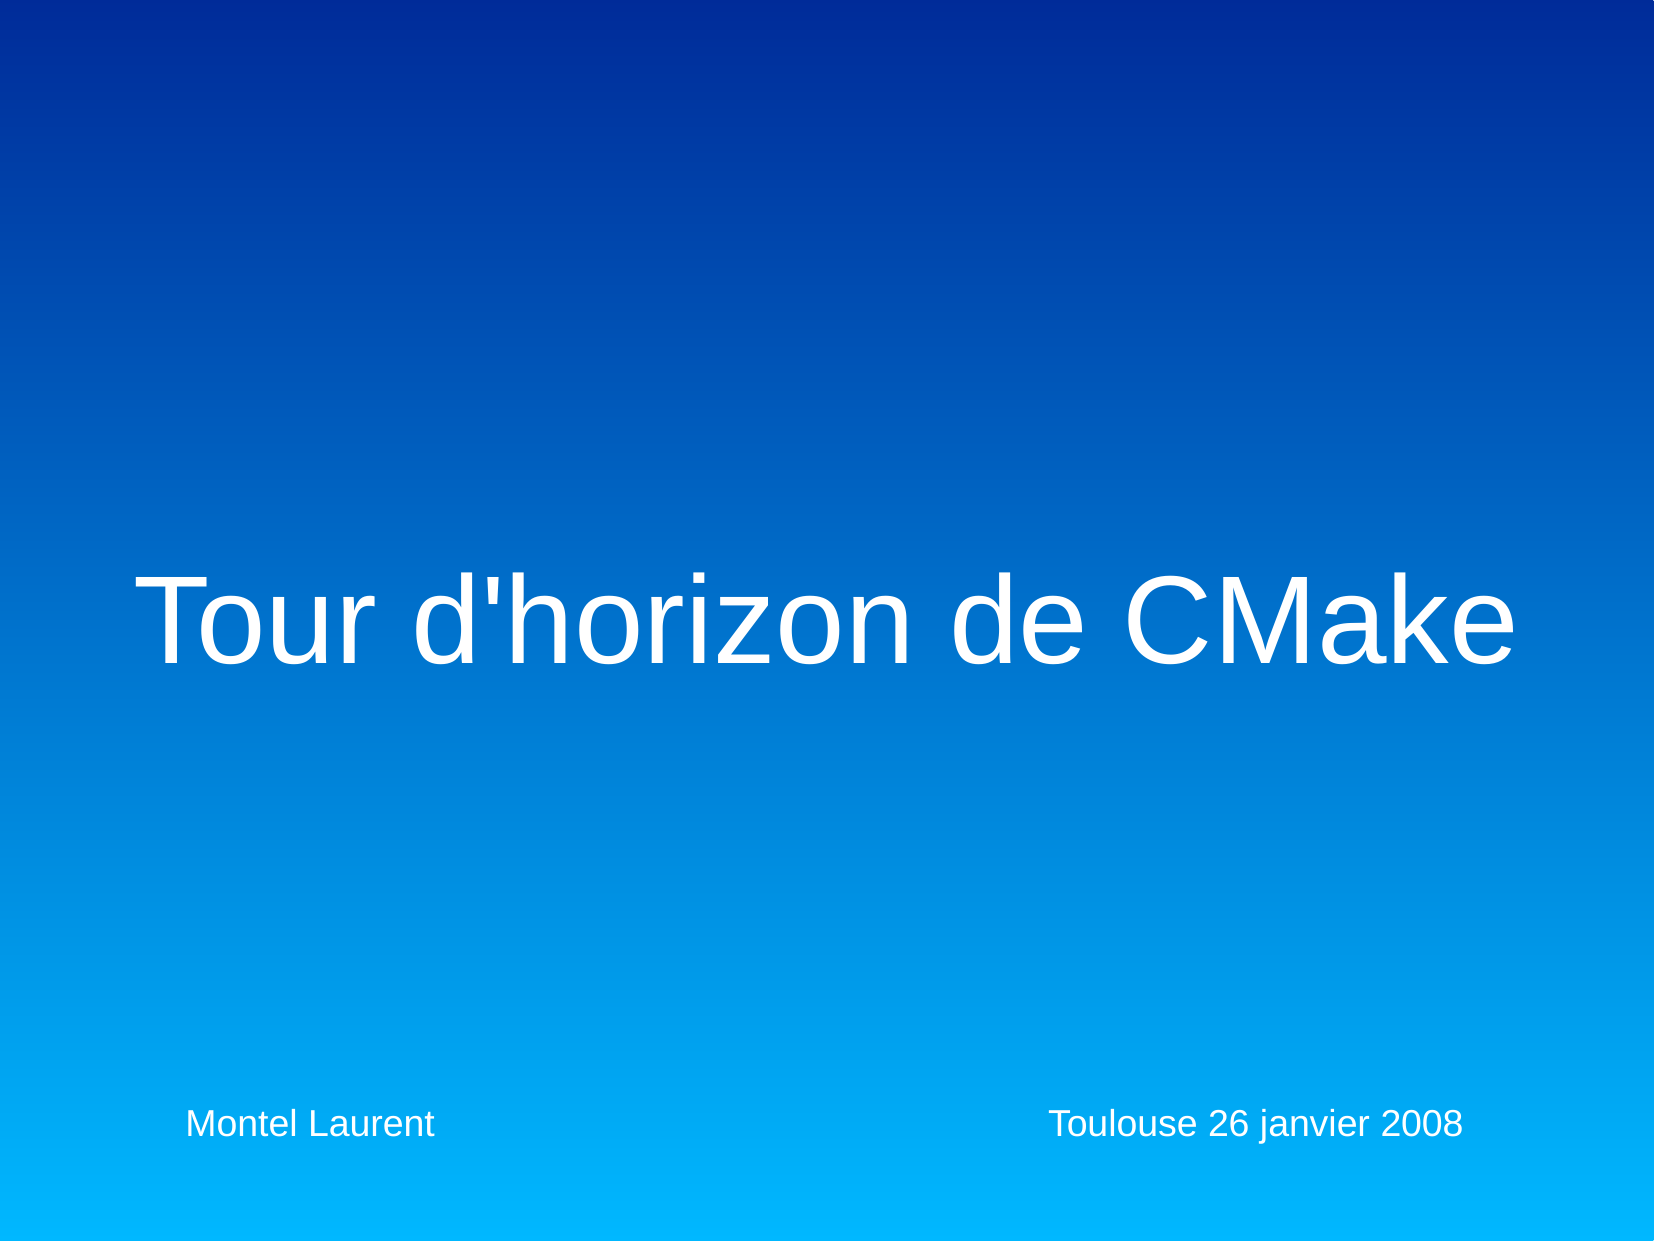

Tour d'horizon de CMake
Montel Laurent
Toulouse 26 janvier 2008